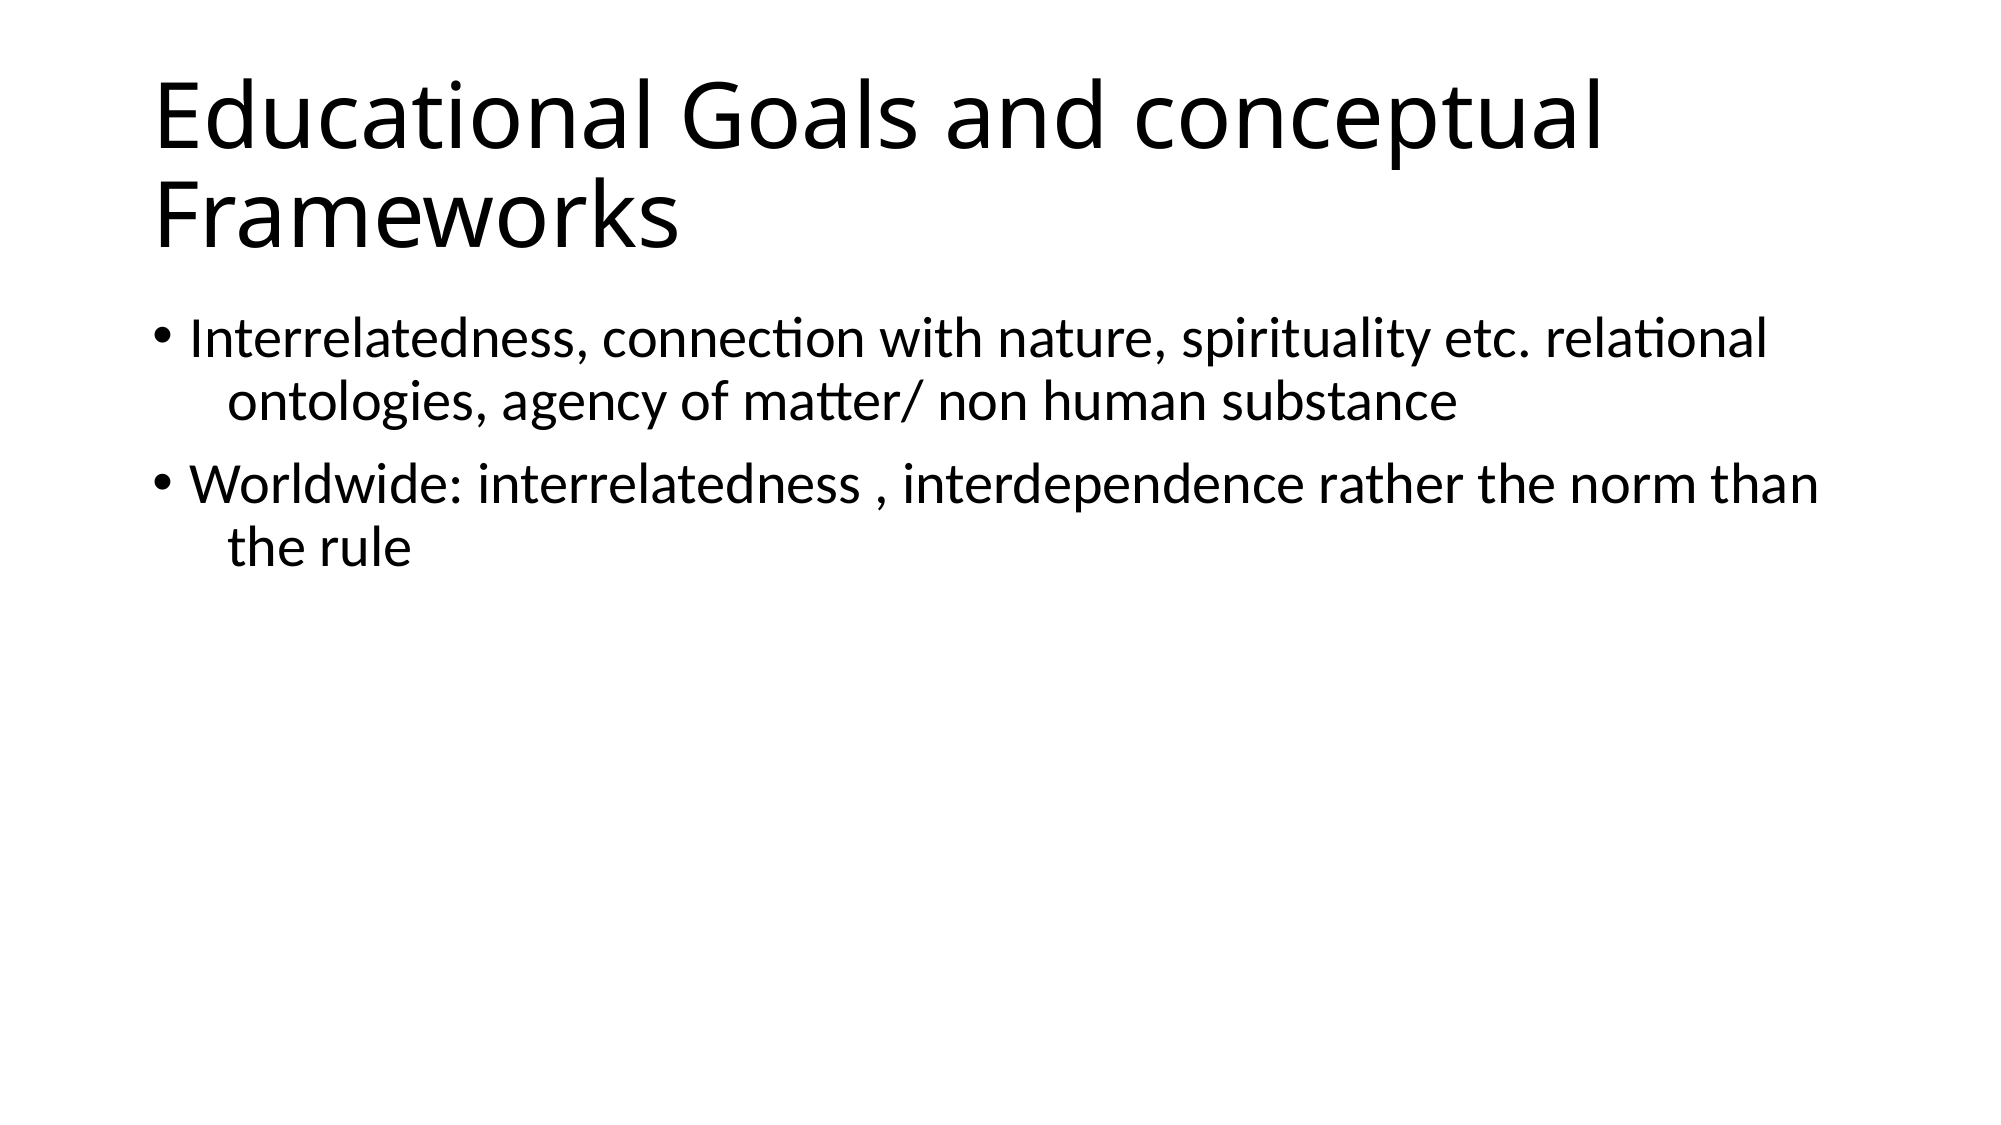

# Educational Goals and conceptual Frameworks
Interrelatedness, connection with nature, spirituality etc. relational ontologies, agency of matter/ non human substance
Worldwide: interrelatedness , interdependence rather the norm than the rule